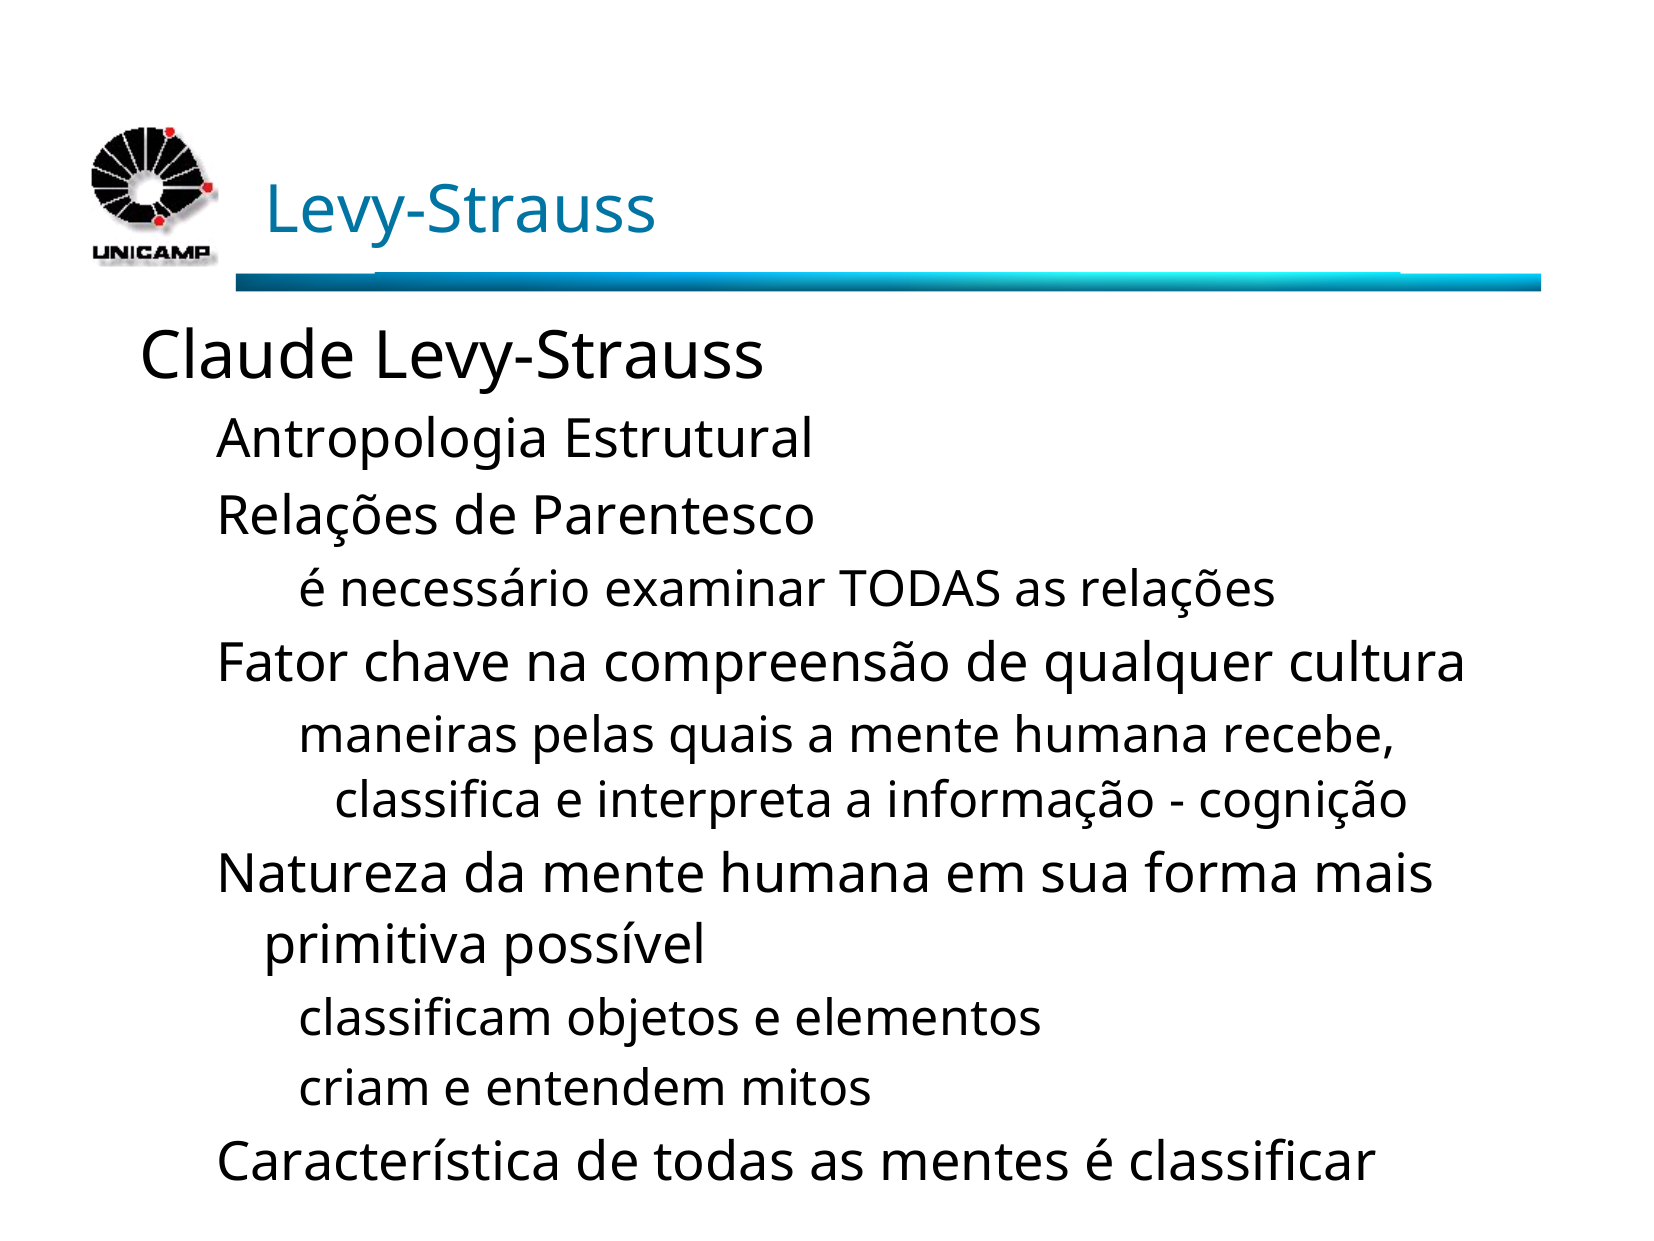

# Levy-Strauss
Claude Levy-Strauss
Antropologia Estrutural
Relações de Parentesco
é necessário examinar TODAS as relações
Fator chave na compreensão de qualquer cultura
maneiras pelas quais a mente humana recebe, classifica e interpreta a informação - cognição
Natureza da mente humana em sua forma mais primitiva possível
classificam objetos e elementos
criam e entendem mitos
Característica de todas as mentes é classificar